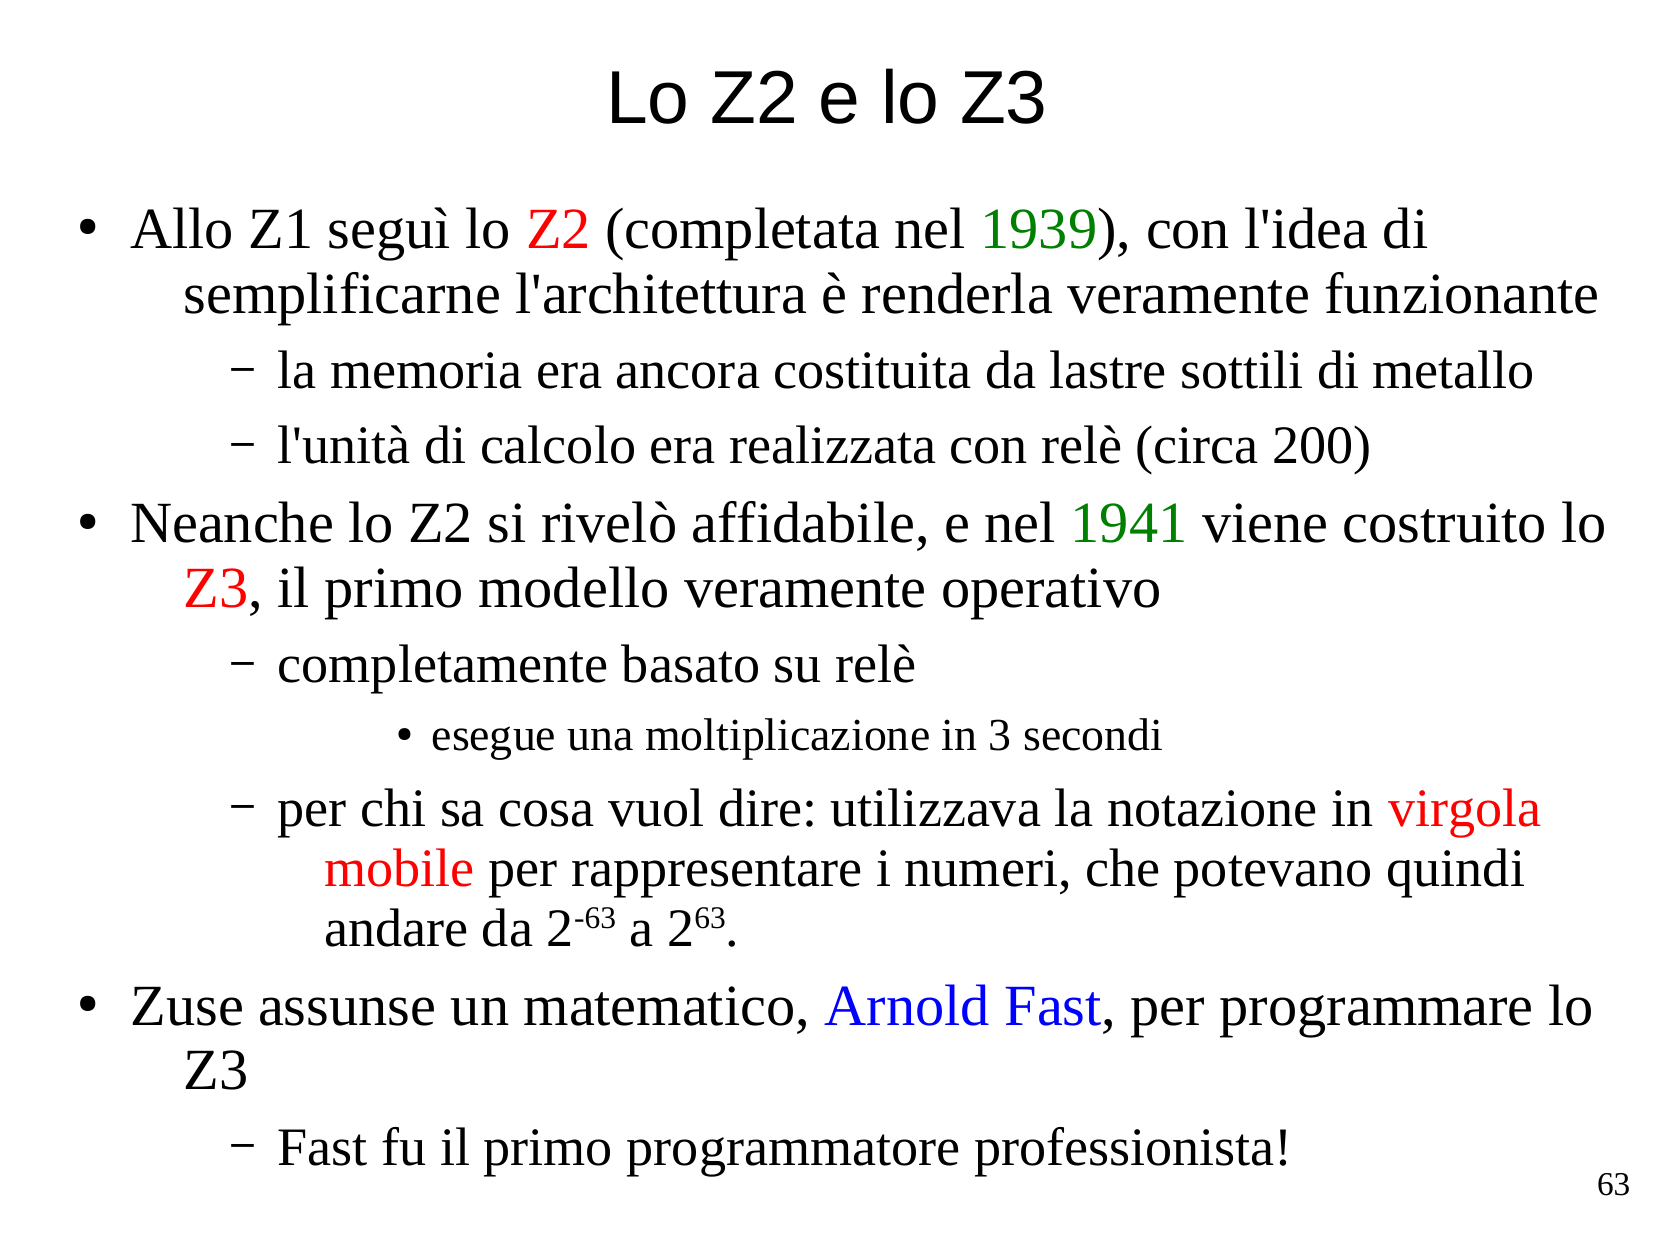

# Lo Z2 e lo Z3
Allo Z1 seguì lo Z2 (completata nel 1939), con l'idea di semplificarne l'architettura è renderla veramente funzionante
la memoria era ancora costituita da lastre sottili di metallo
l'unità di calcolo era realizzata con relè (circa 200)
Neanche lo Z2 si rivelò affidabile, e nel 1941 viene costruito lo Z3, il primo modello veramente operativo
completamente basato su relè
esegue una moltiplicazione in 3 secondi
per chi sa cosa vuol dire: utilizzava la notazione in virgola mobile per rappresentare i numeri, che potevano quindi andare da 2-63 a 263.
Zuse assunse un matematico, Arnold Fast, per programmare lo Z3
Fast fu il primo programmatore professionista!